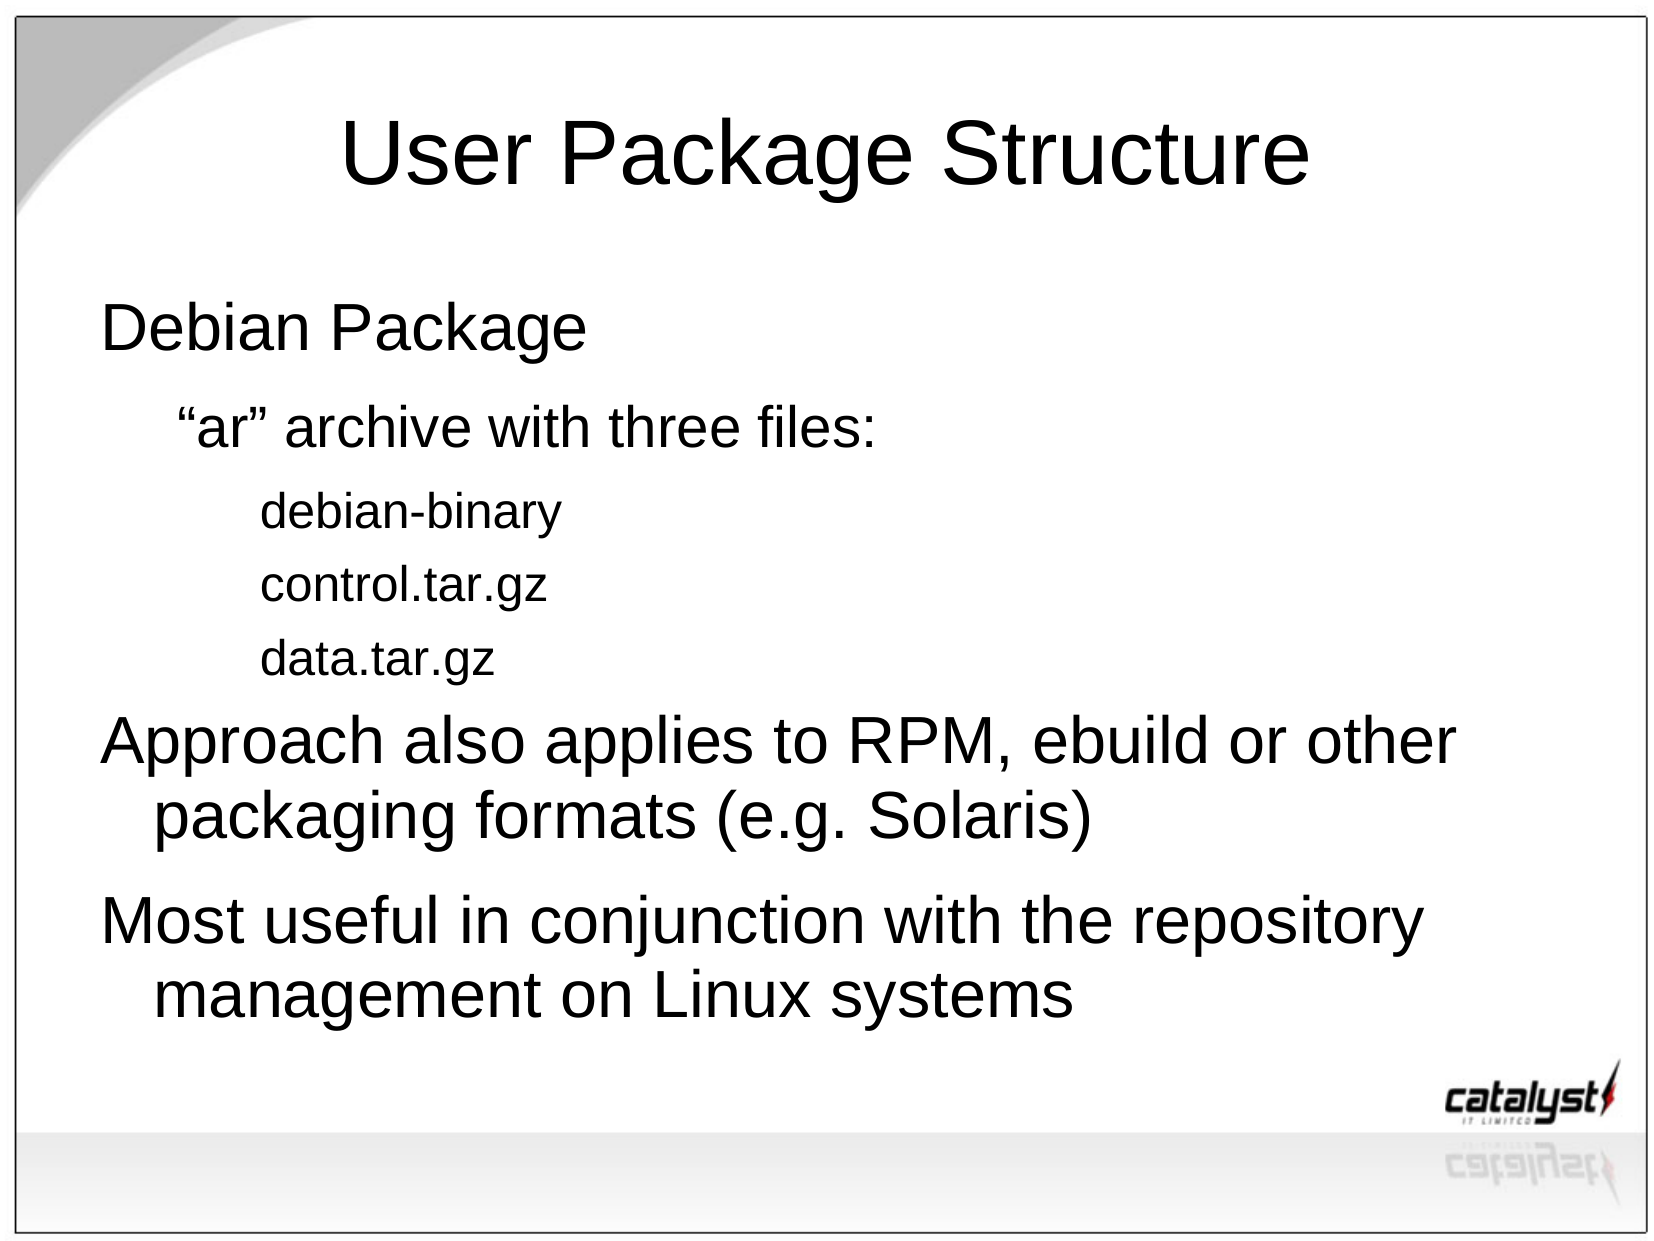

# User Package Structure
Debian Package
“ar” archive with three files:
debian-binary
control.tar.gz
data.tar.gz
Approach also applies to RPM, ebuild or other packaging formats (e.g. Solaris)
Most useful in conjunction with the repository management on Linux systems